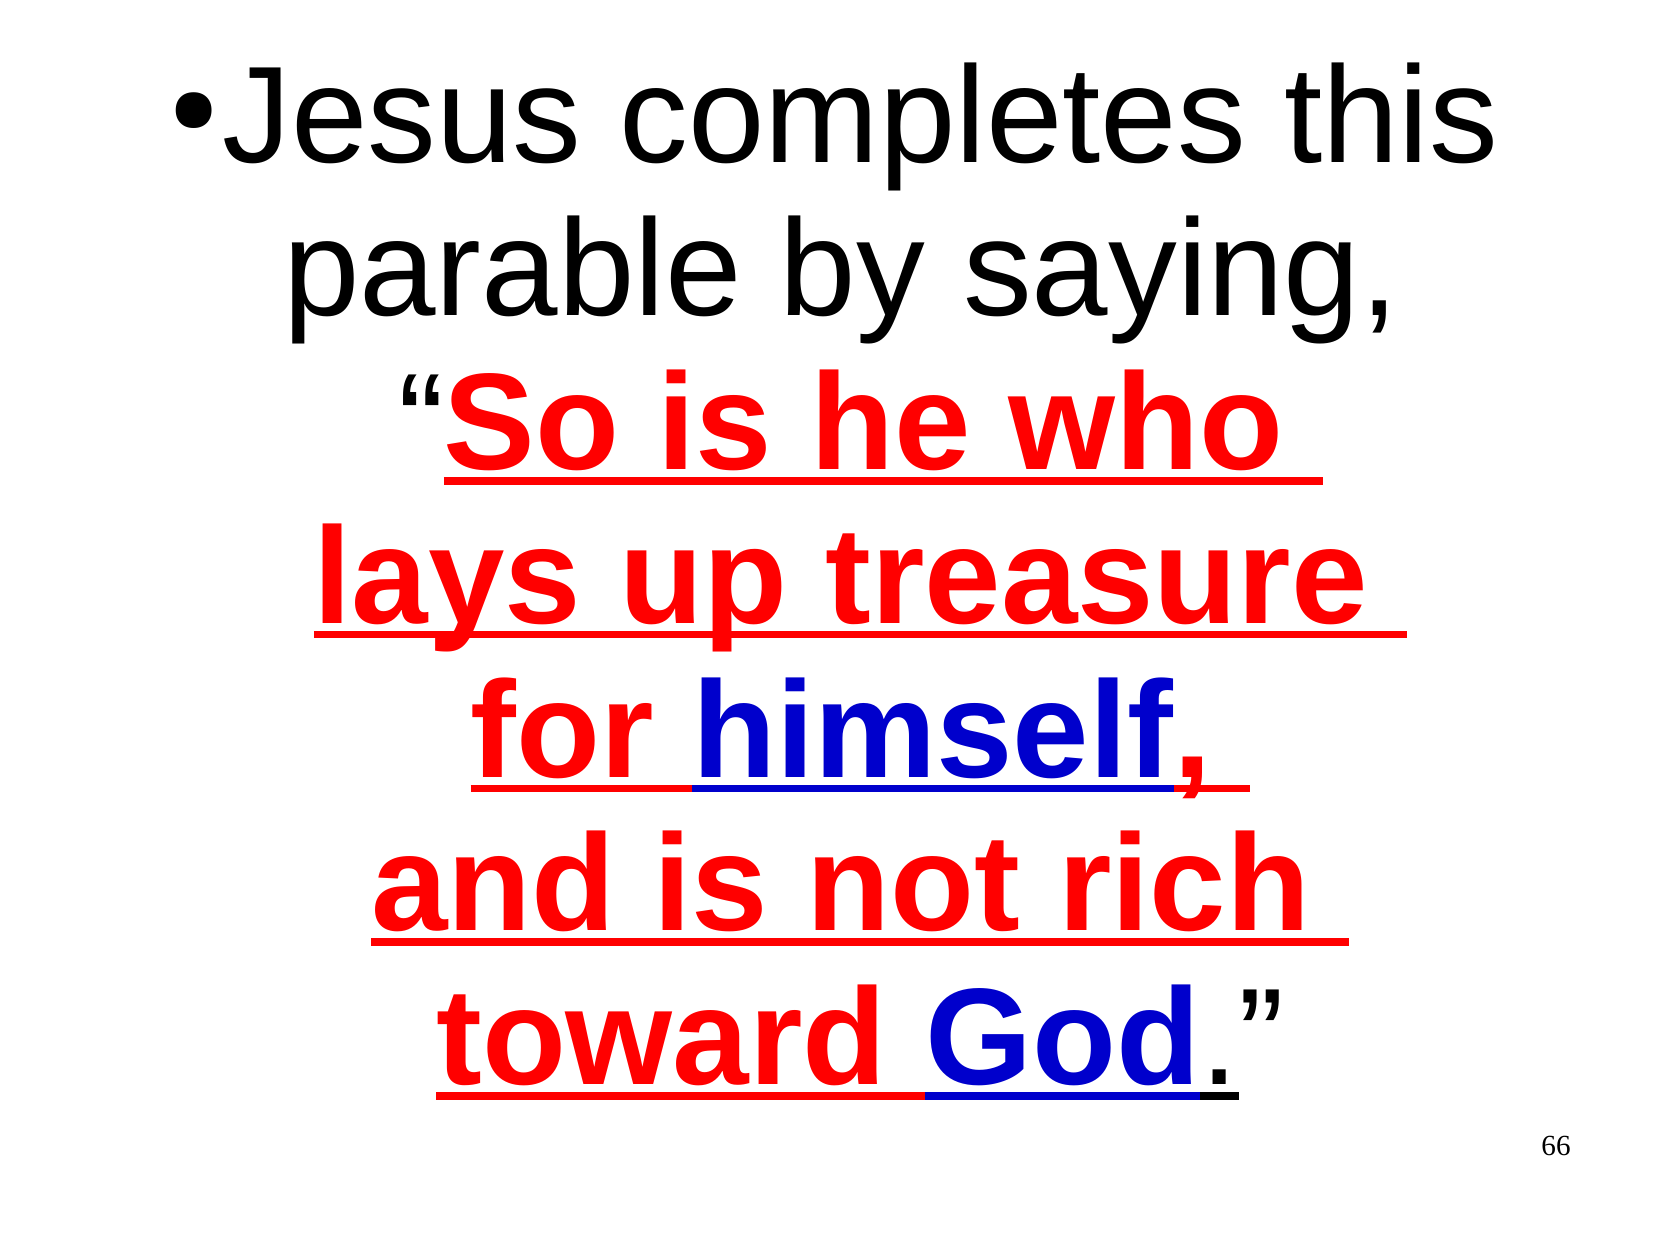

# Jesus completes this parable by saying, “So is he who lays up treasure for himself, and is not rich toward God.”
66